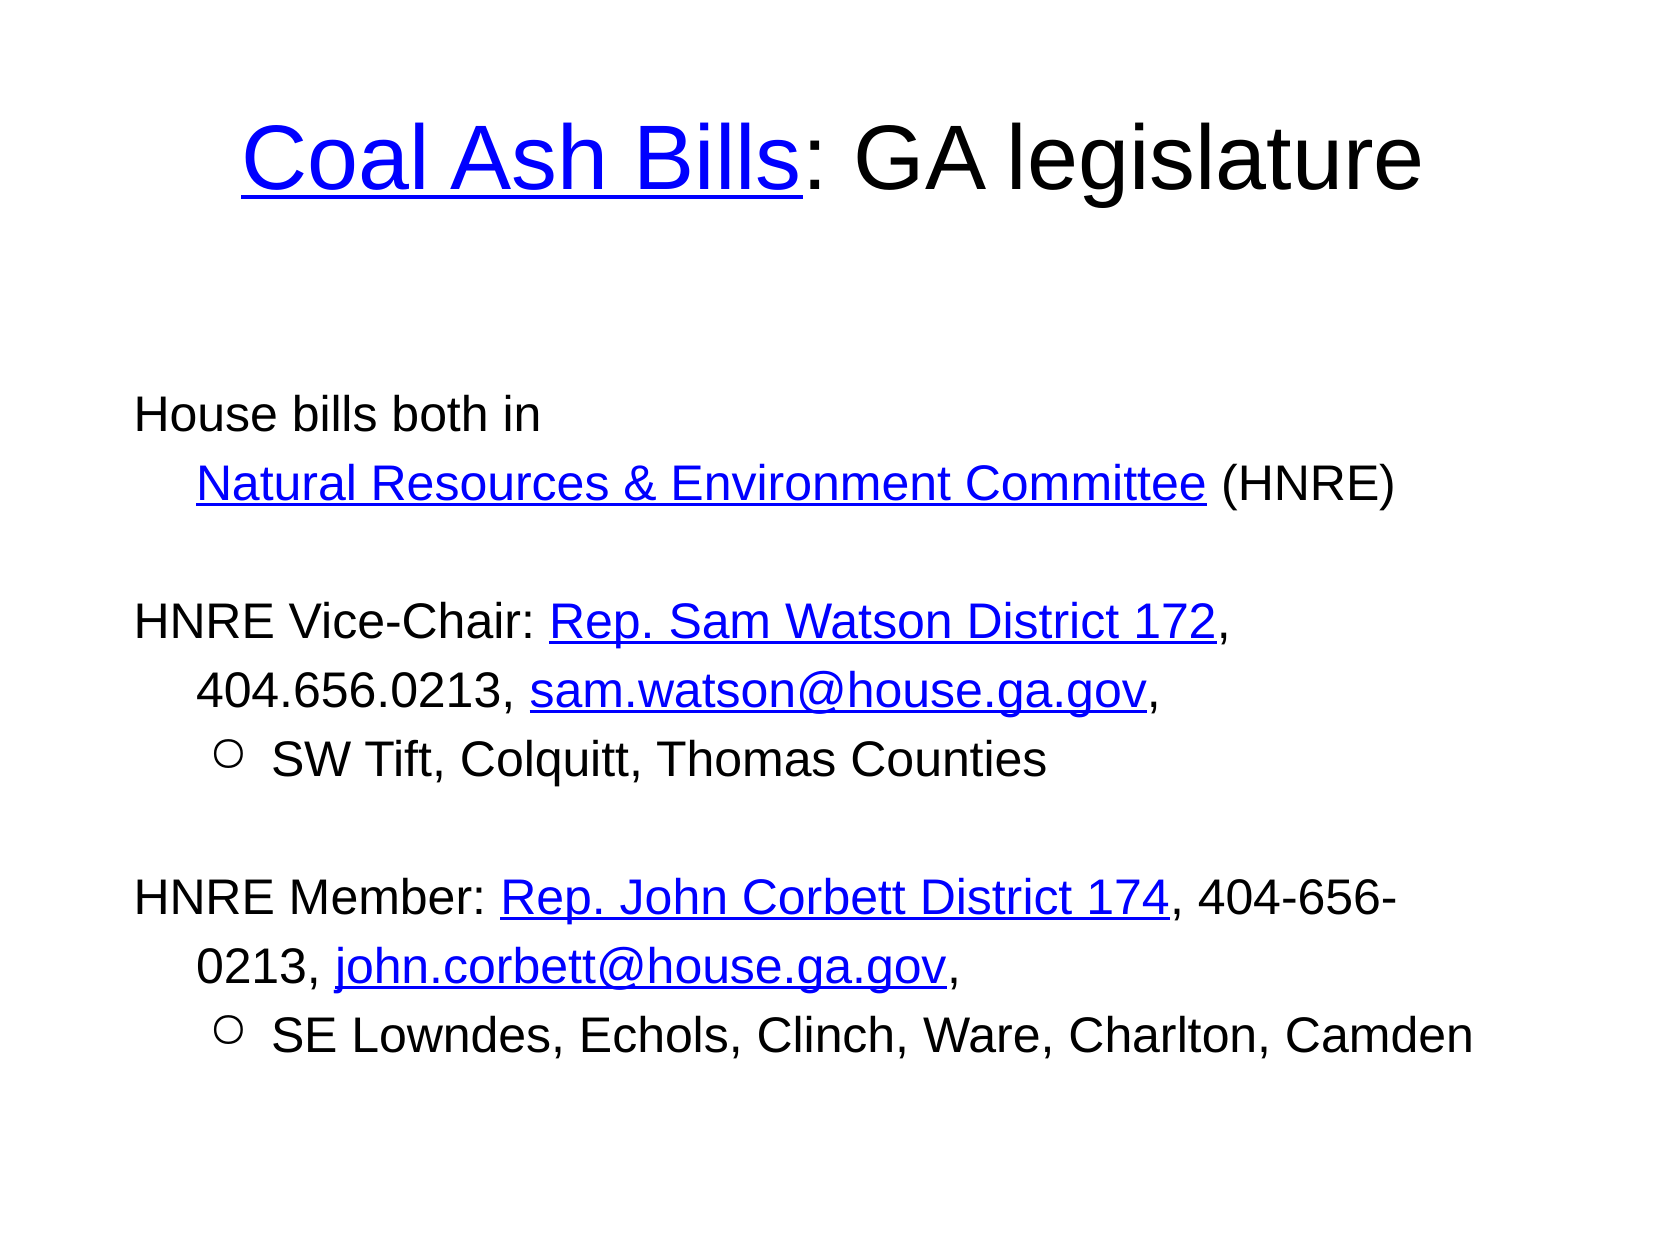

Coal Ash Bills: GA legislature
House bills both in Natural Resources & Environment Committee (HNRE)
HNRE Vice-Chair: Rep. Sam Watson District 172, 404.656.0213, sam.watson@house.ga.gov,
SW Tift, Colquitt, Thomas Counties
HNRE Member: Rep. John Corbett District 174, 404-656-0213, john.corbett@house.ga.gov,
SE Lowndes, Echols, Clinch, Ware, Charlton, Camden